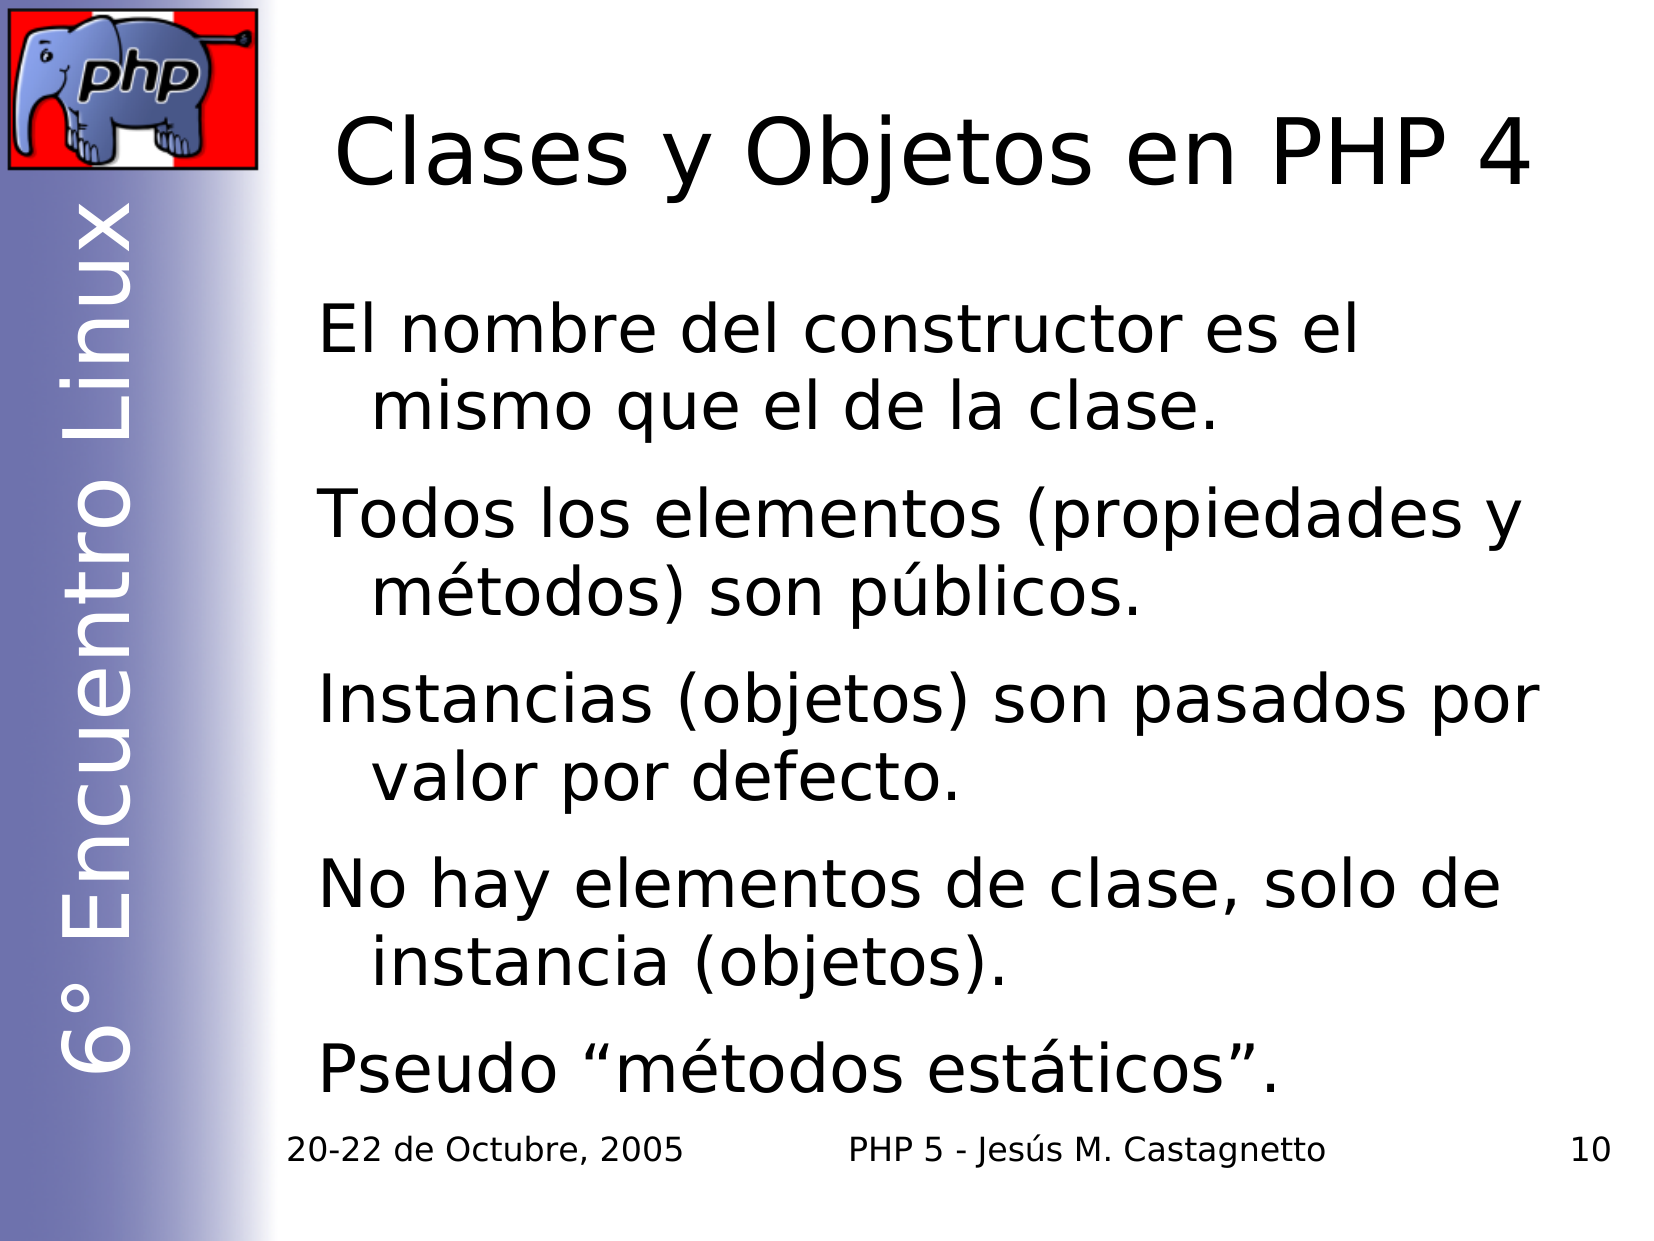

# Clases y Objetos en PHP 4
El nombre del constructor es el mismo que el de la clase.
Todos los elementos (propiedades y métodos) son públicos.
Instancias (objetos) son pasados por valor por defecto.
No hay elementos de clase, solo de instancia (objetos).
Pseudo “métodos estáticos”.
20-22 de Octubre, 2005
PHP 5 - Jesús M. Castagnetto
10